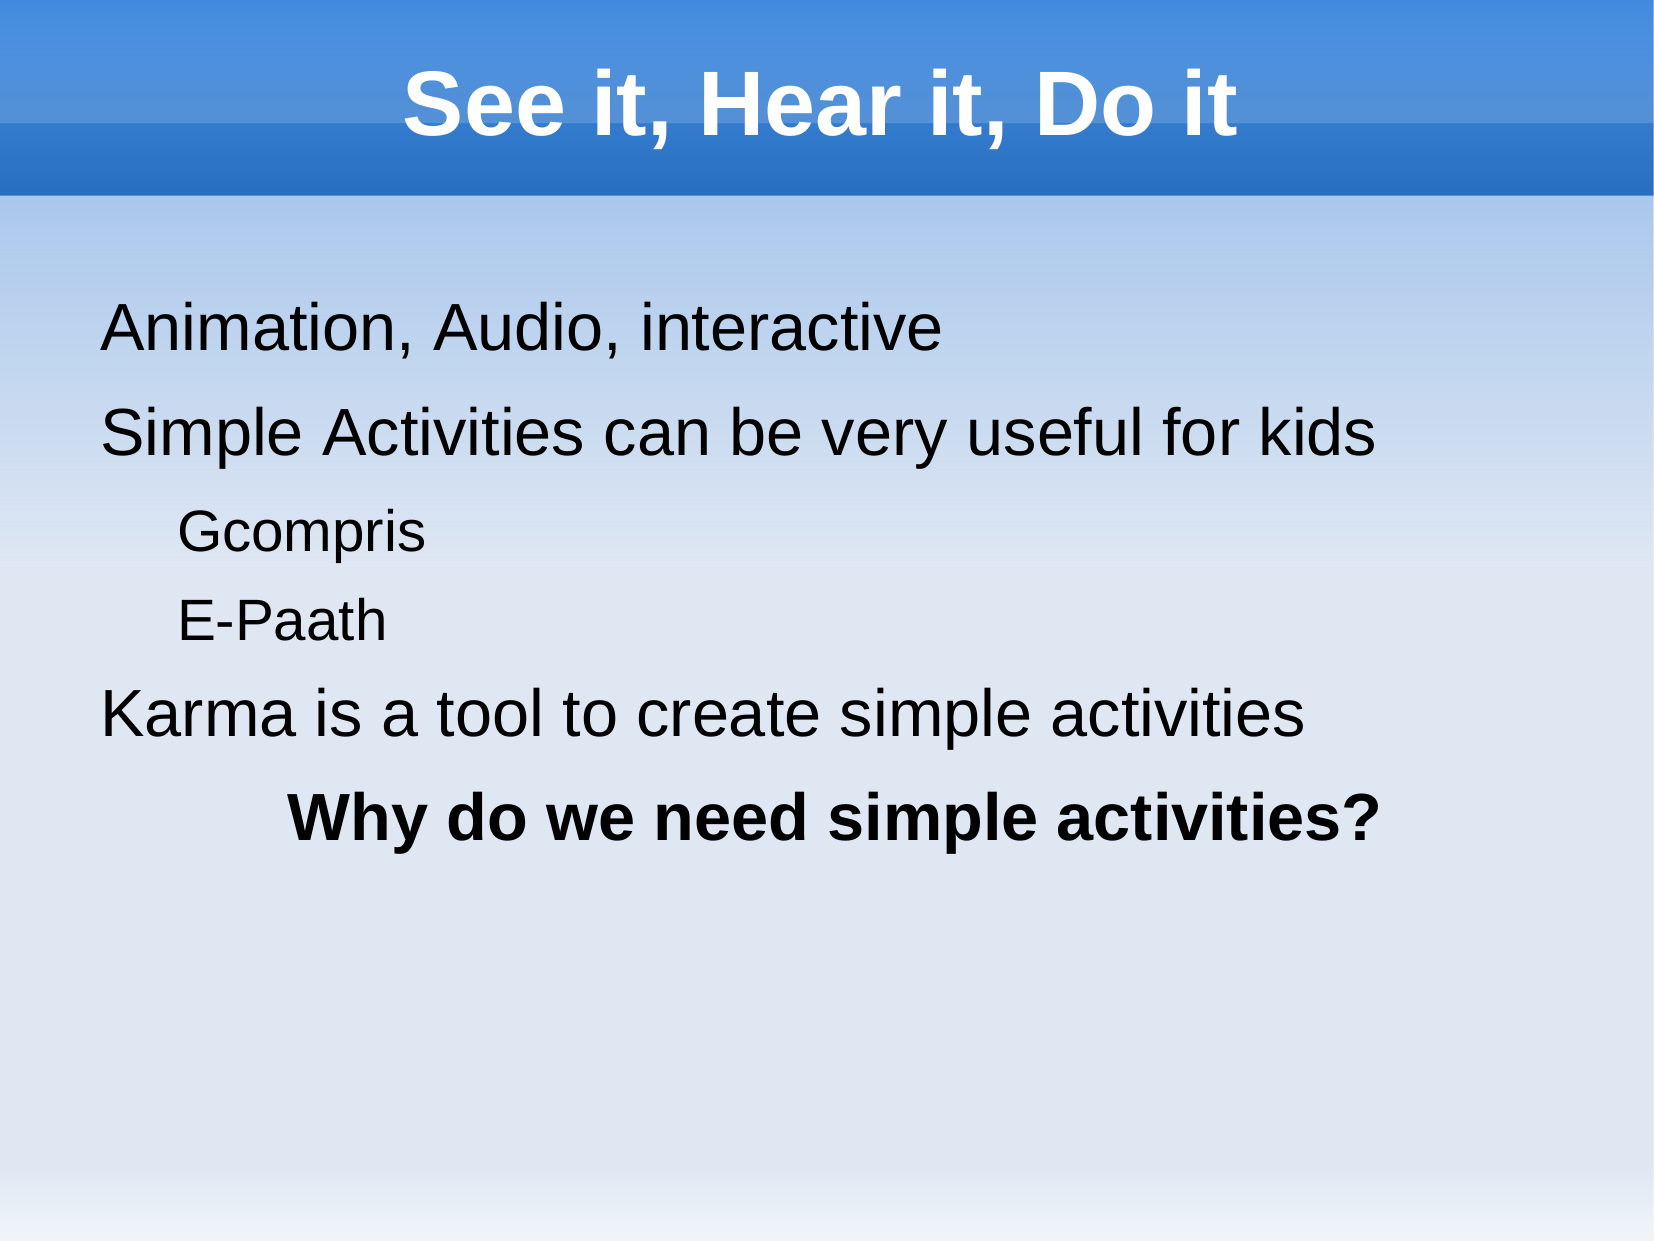

# See it, Hear it, Do it
Animation, Audio, interactive
Simple Activities can be very useful for kids
Gcompris
E-Paath
Karma is a tool to create simple activities
Why do we need simple activities?